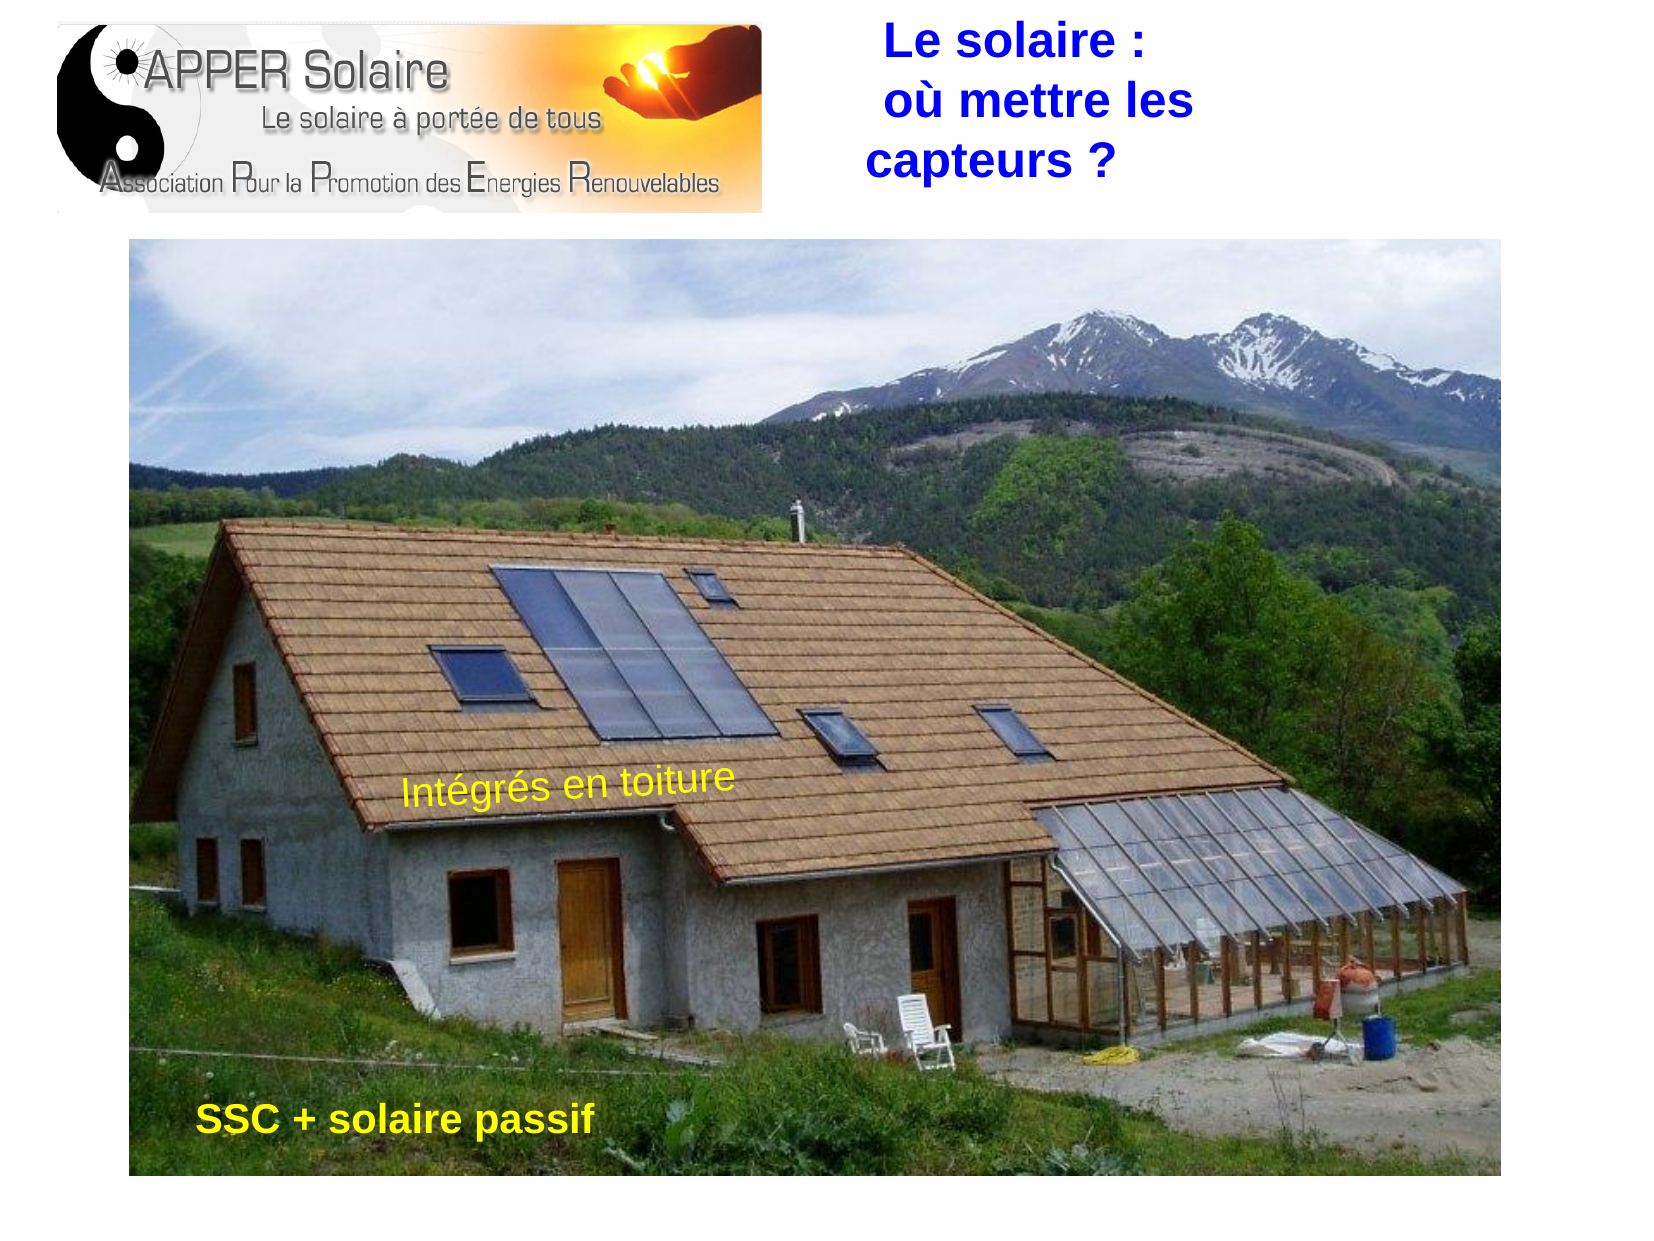

Le solaire :
où mettre les capteurs ?
Intégrés en toiture
SSC + solaire passif